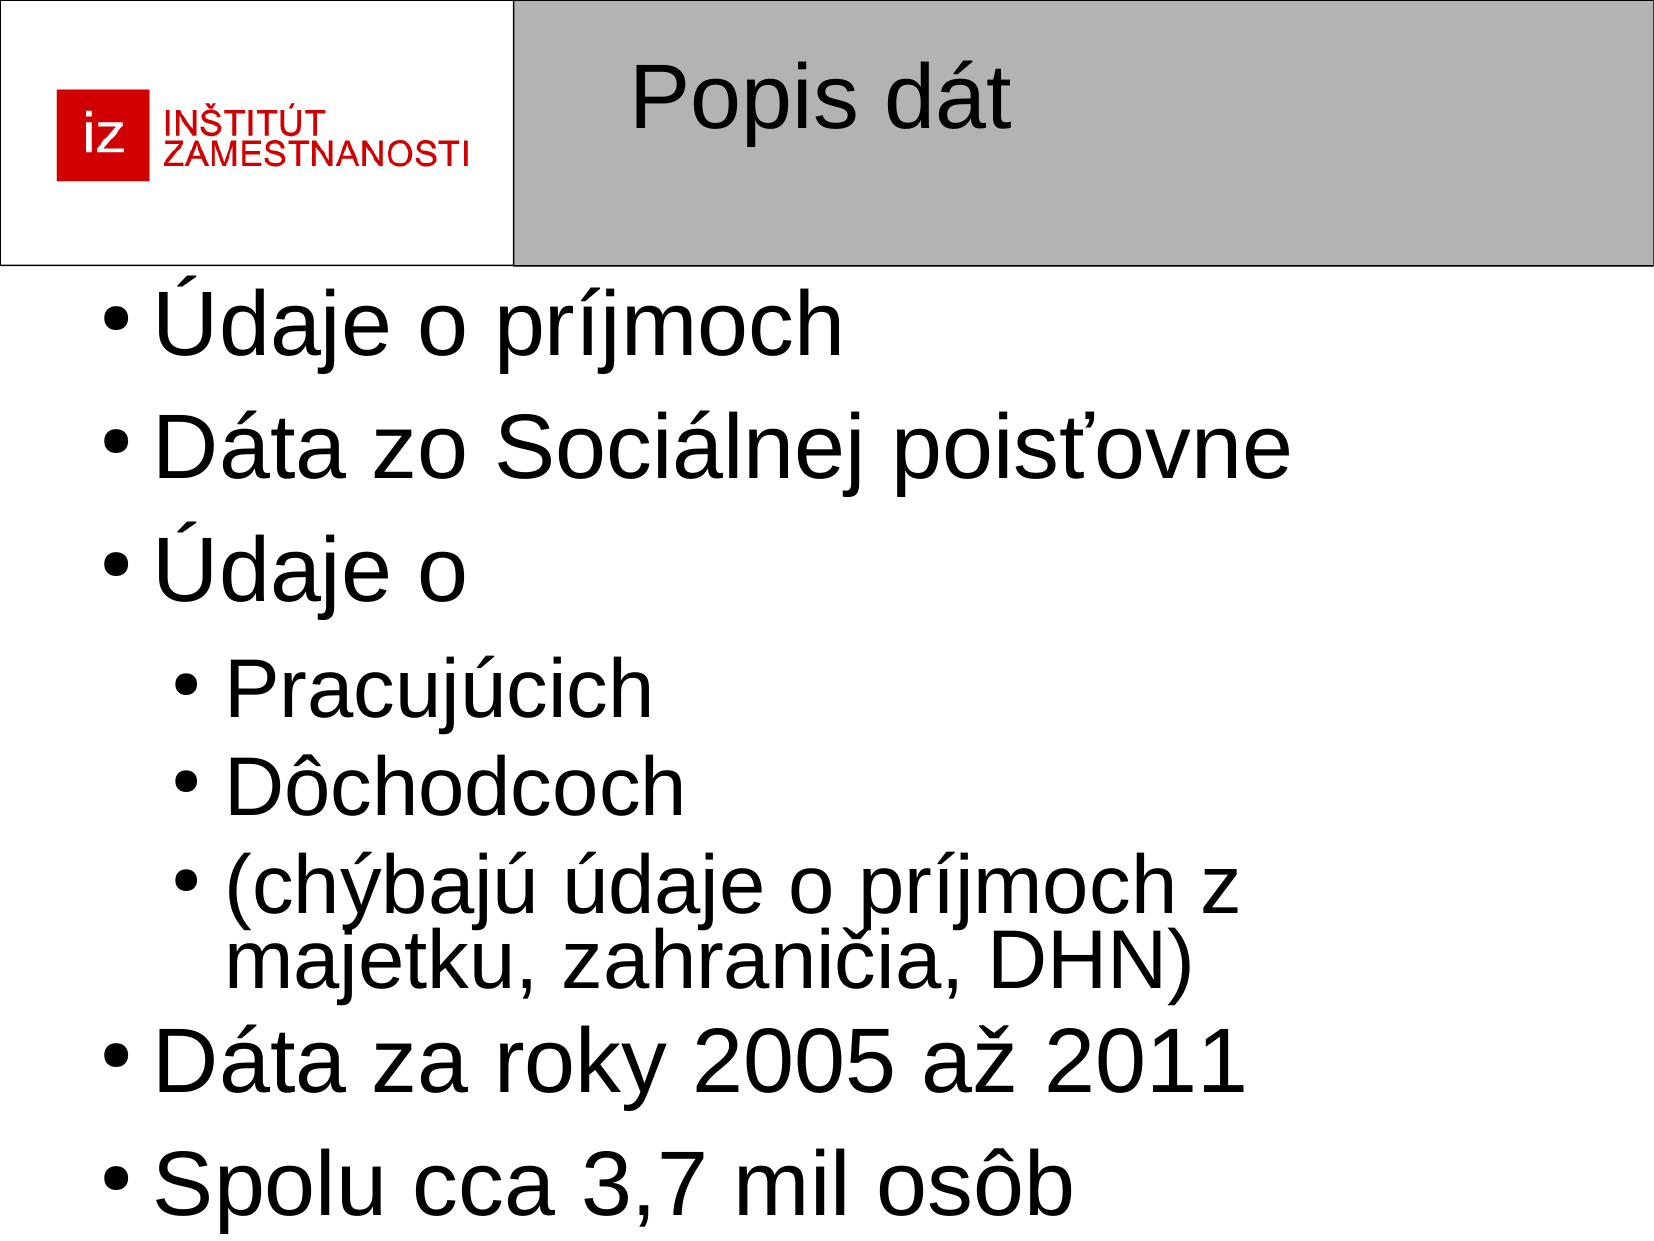

# Popis dát
Údaje o príjmoch
Dáta zo Sociálnej poisťovne
Údaje o
Pracujúcich
Dôchodcoch
(chýbajú údaje o príjmoch z majetku, zahraničia, DHN)
Dáta za roky 2005 až 2011
Spolu cca 3,7 mil osôb